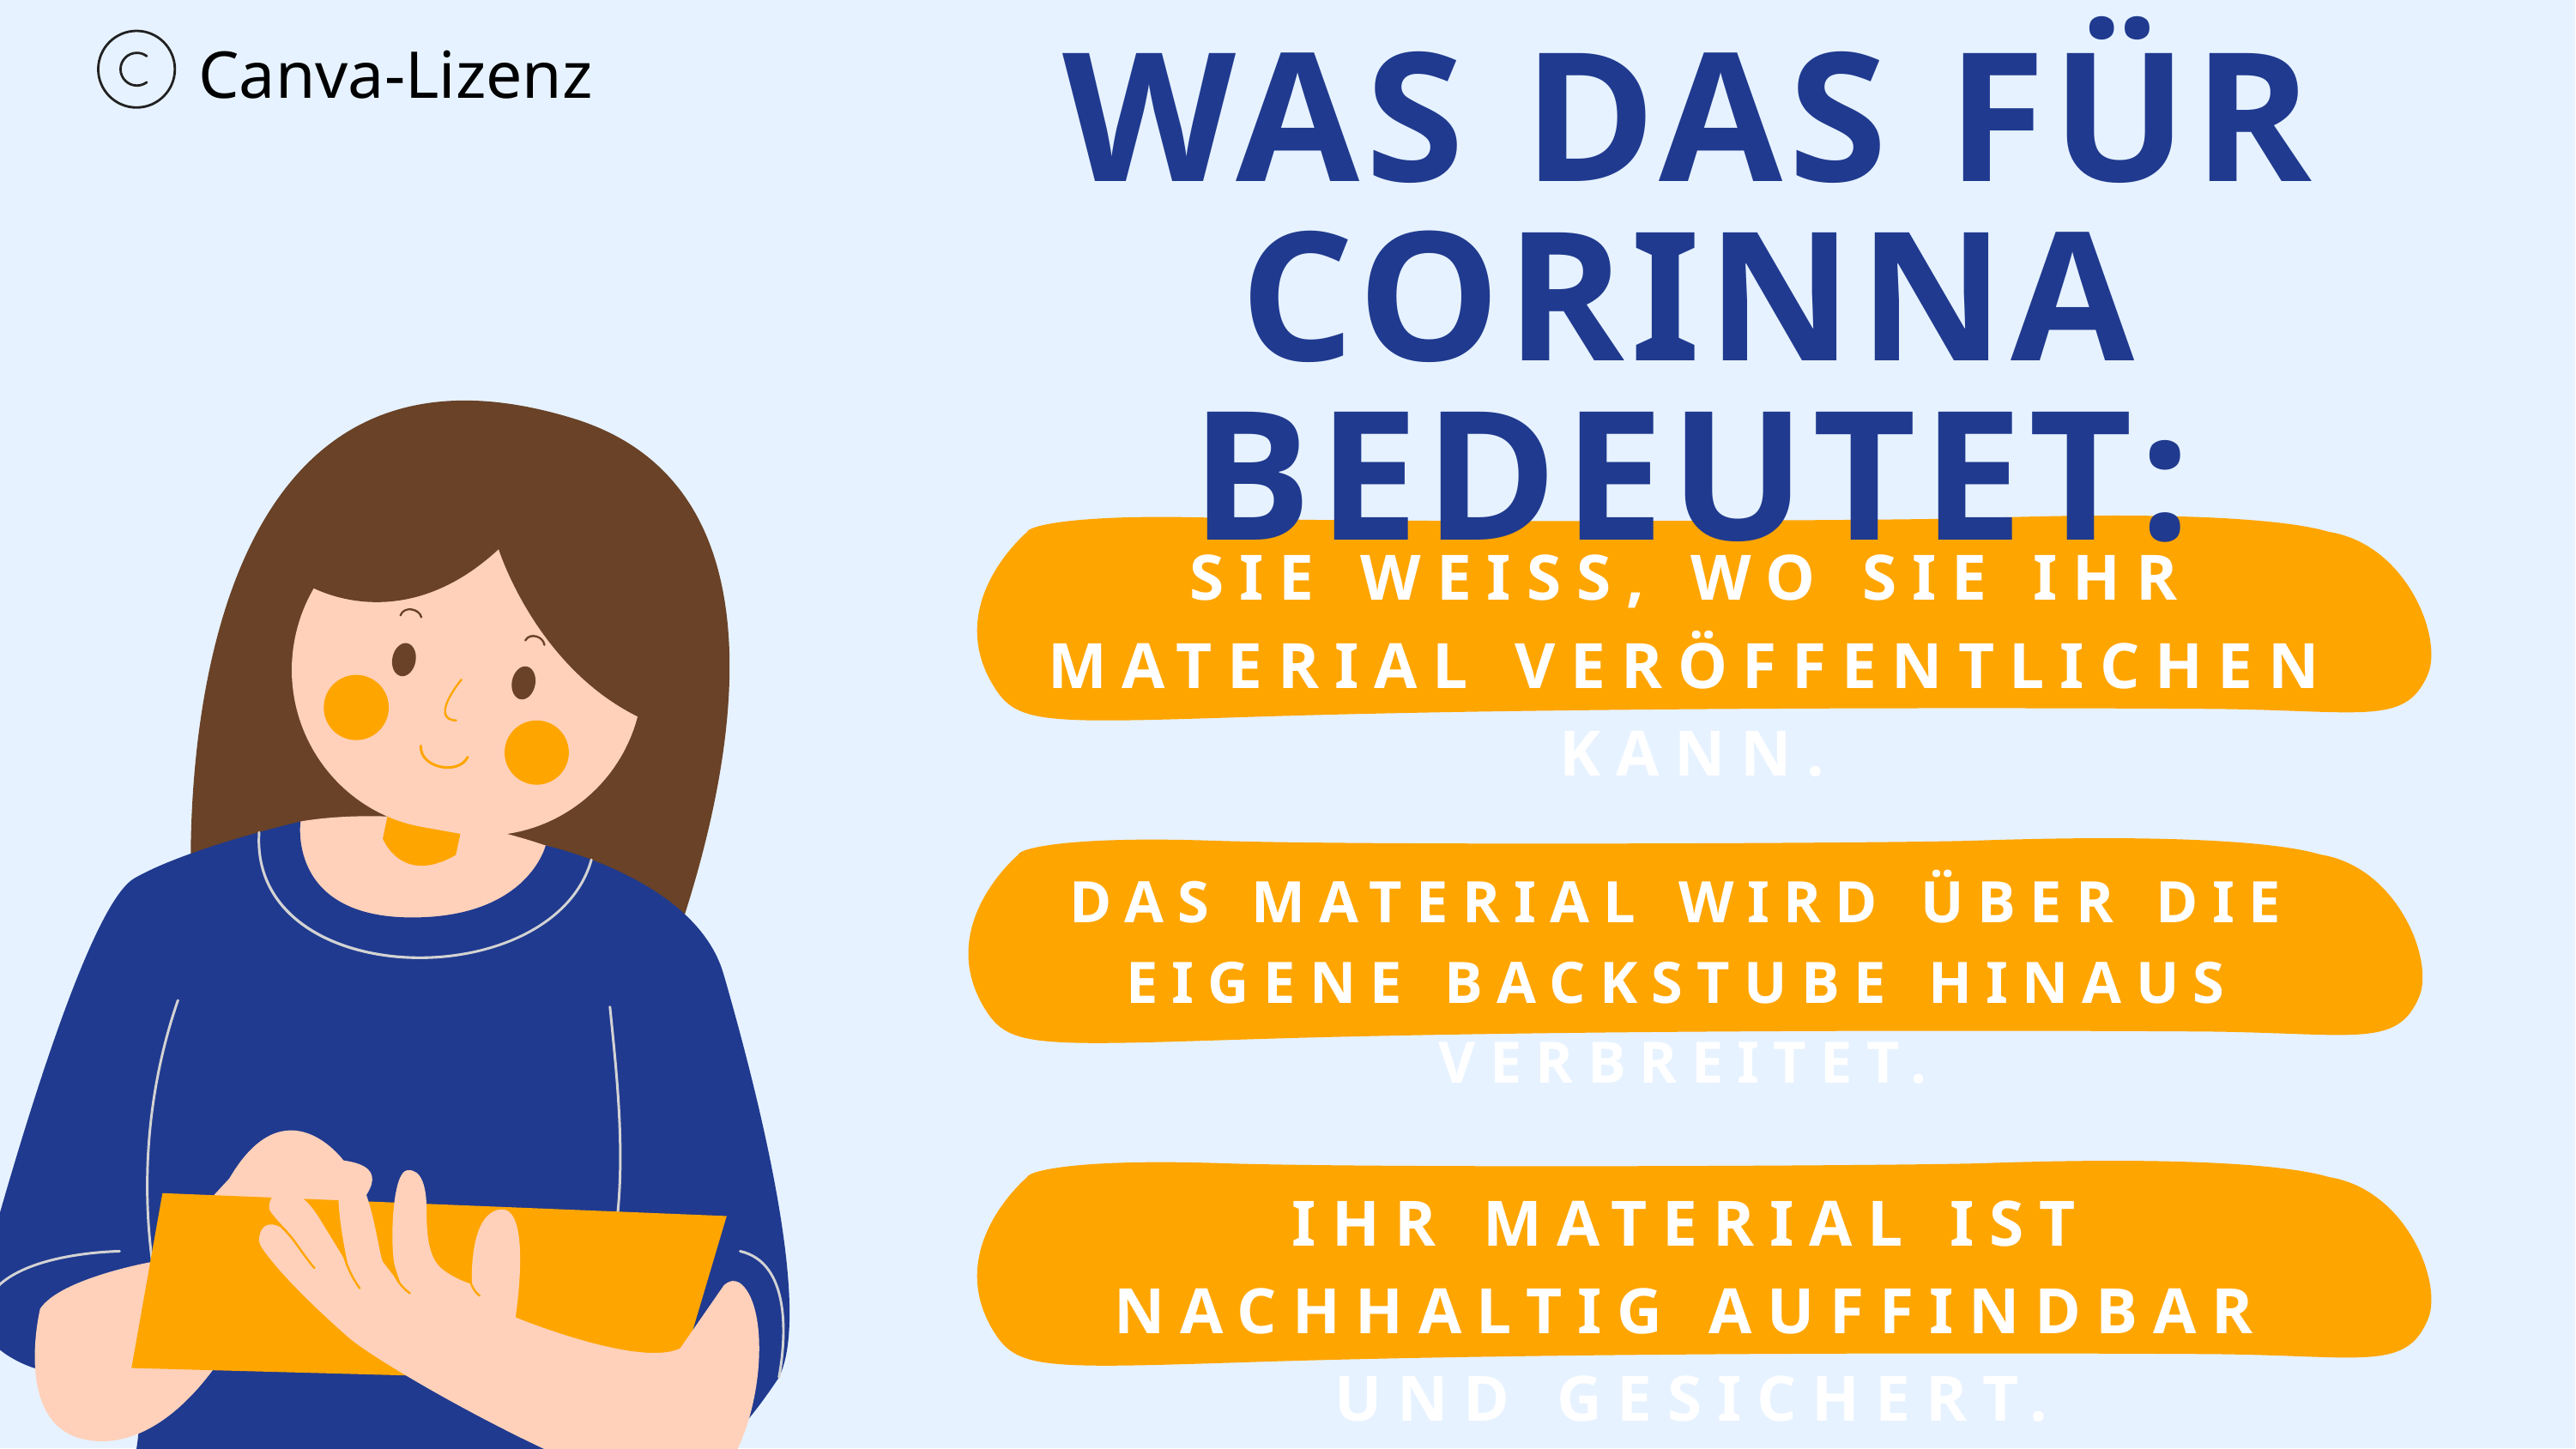

Canva-Lizenz
WAS DAS FÜR CORINNA BEDEUTET:
SIE WEISS, WO SIE IHR MATERIAL VERÖFFENTLICHEN KANN.
DAS MATERIAL WIRD ÜBER DIE EIGENE BACKSTUBE HINAUS VERBREITET.
IHR MATERIAL IST NACHHALTIG AUFFINDBAR UND GESICHERT.